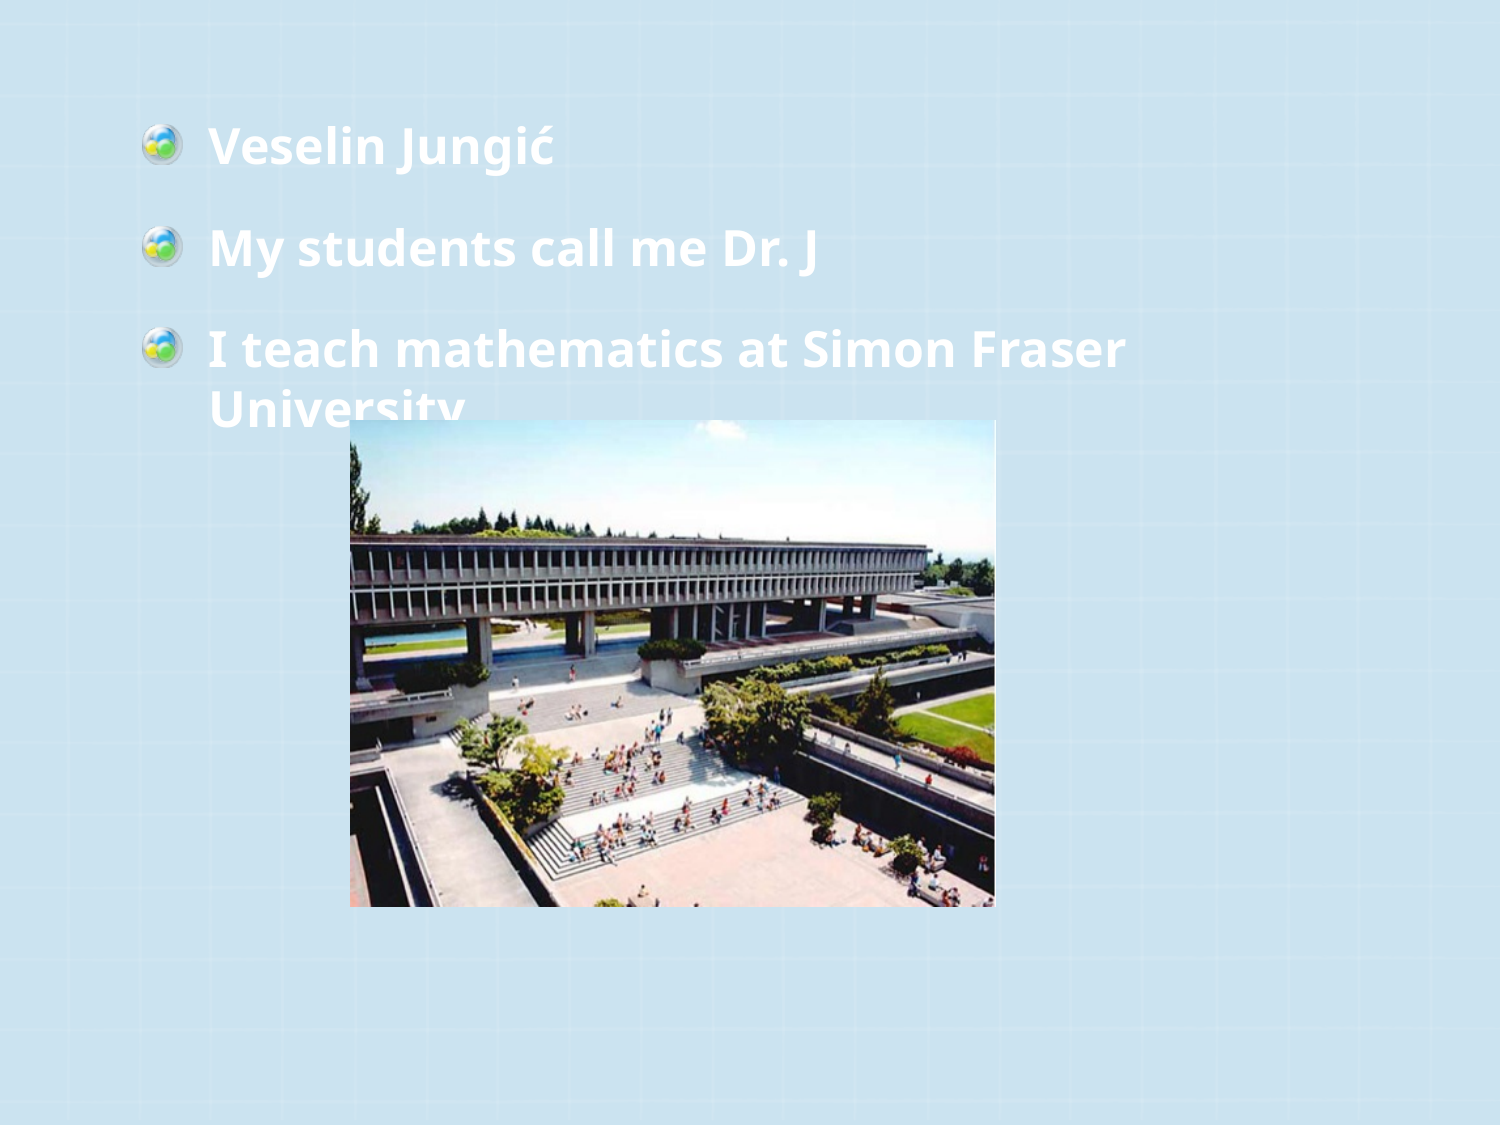

# Veselin Jungić
My students call me Dr. J
I teach mathematics at Simon Fraser University